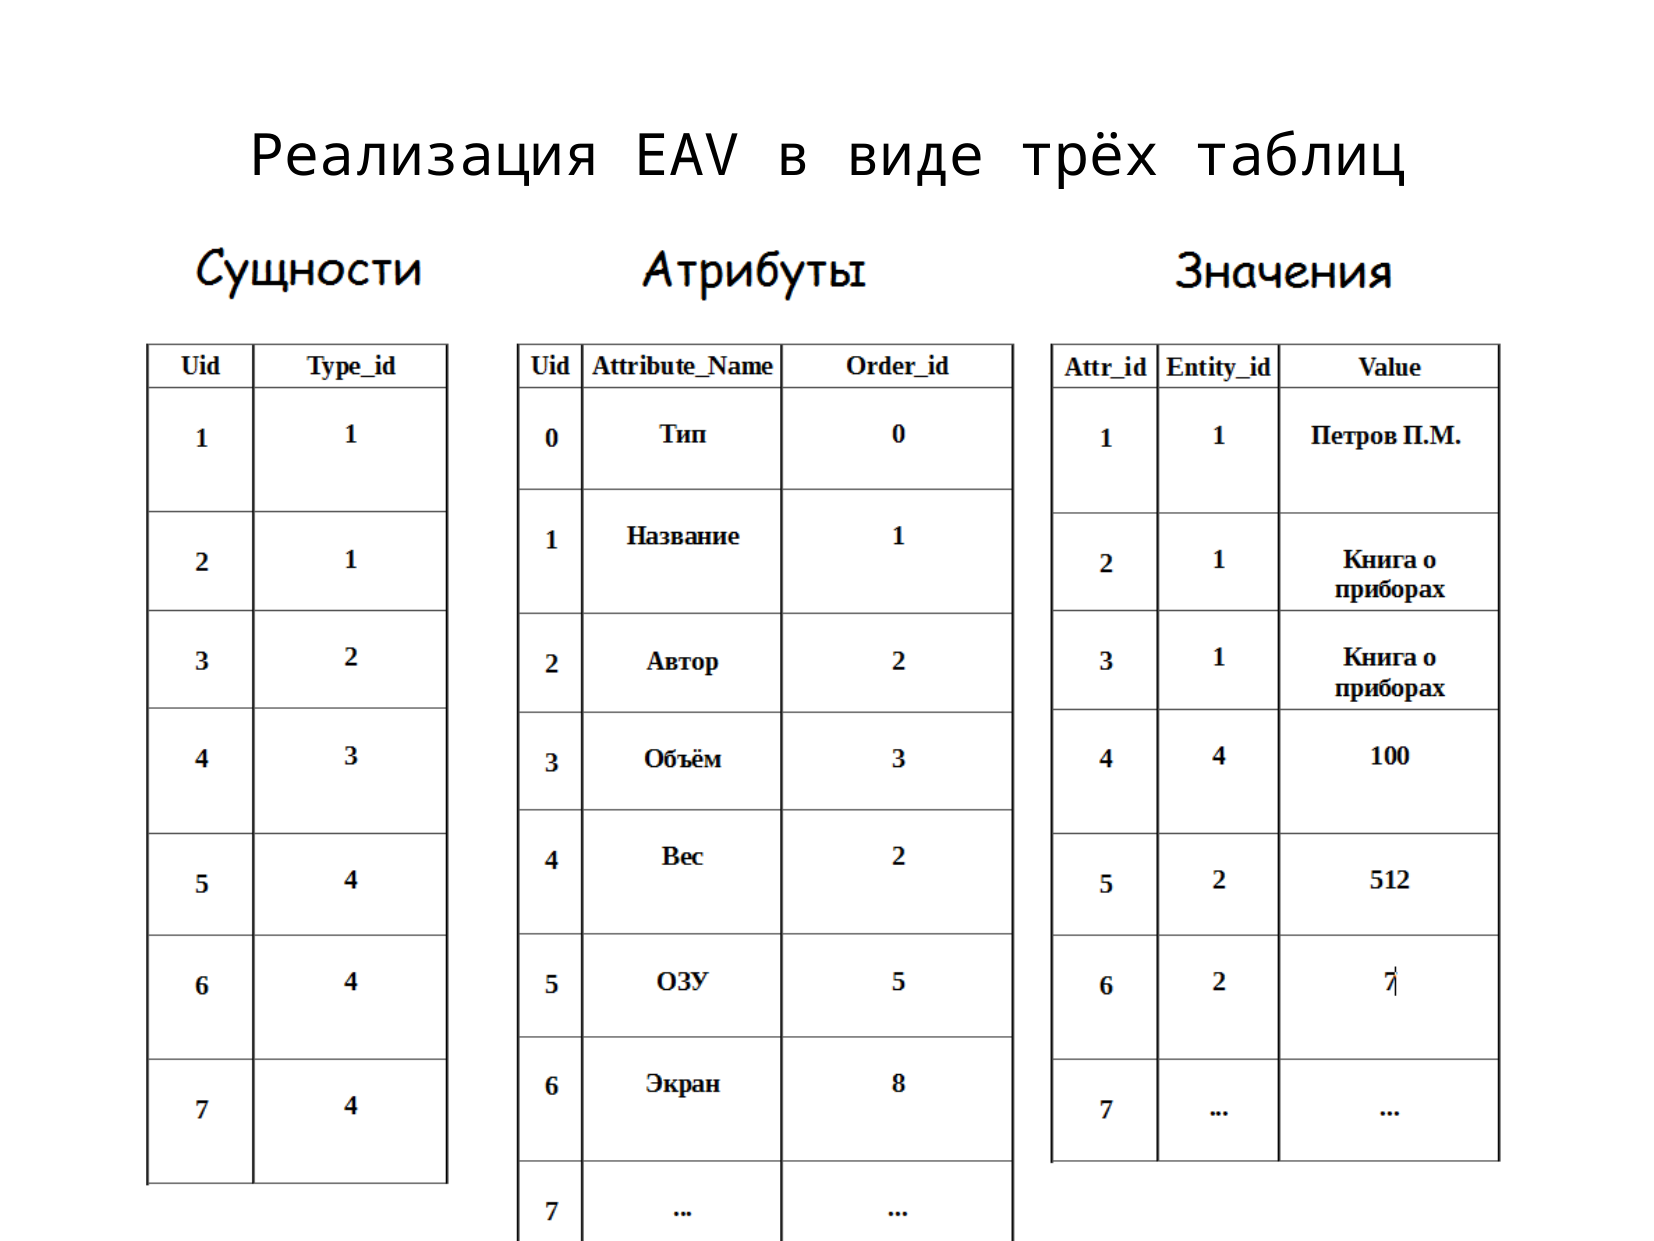

# Реализация EAV в виде трёх таблиц